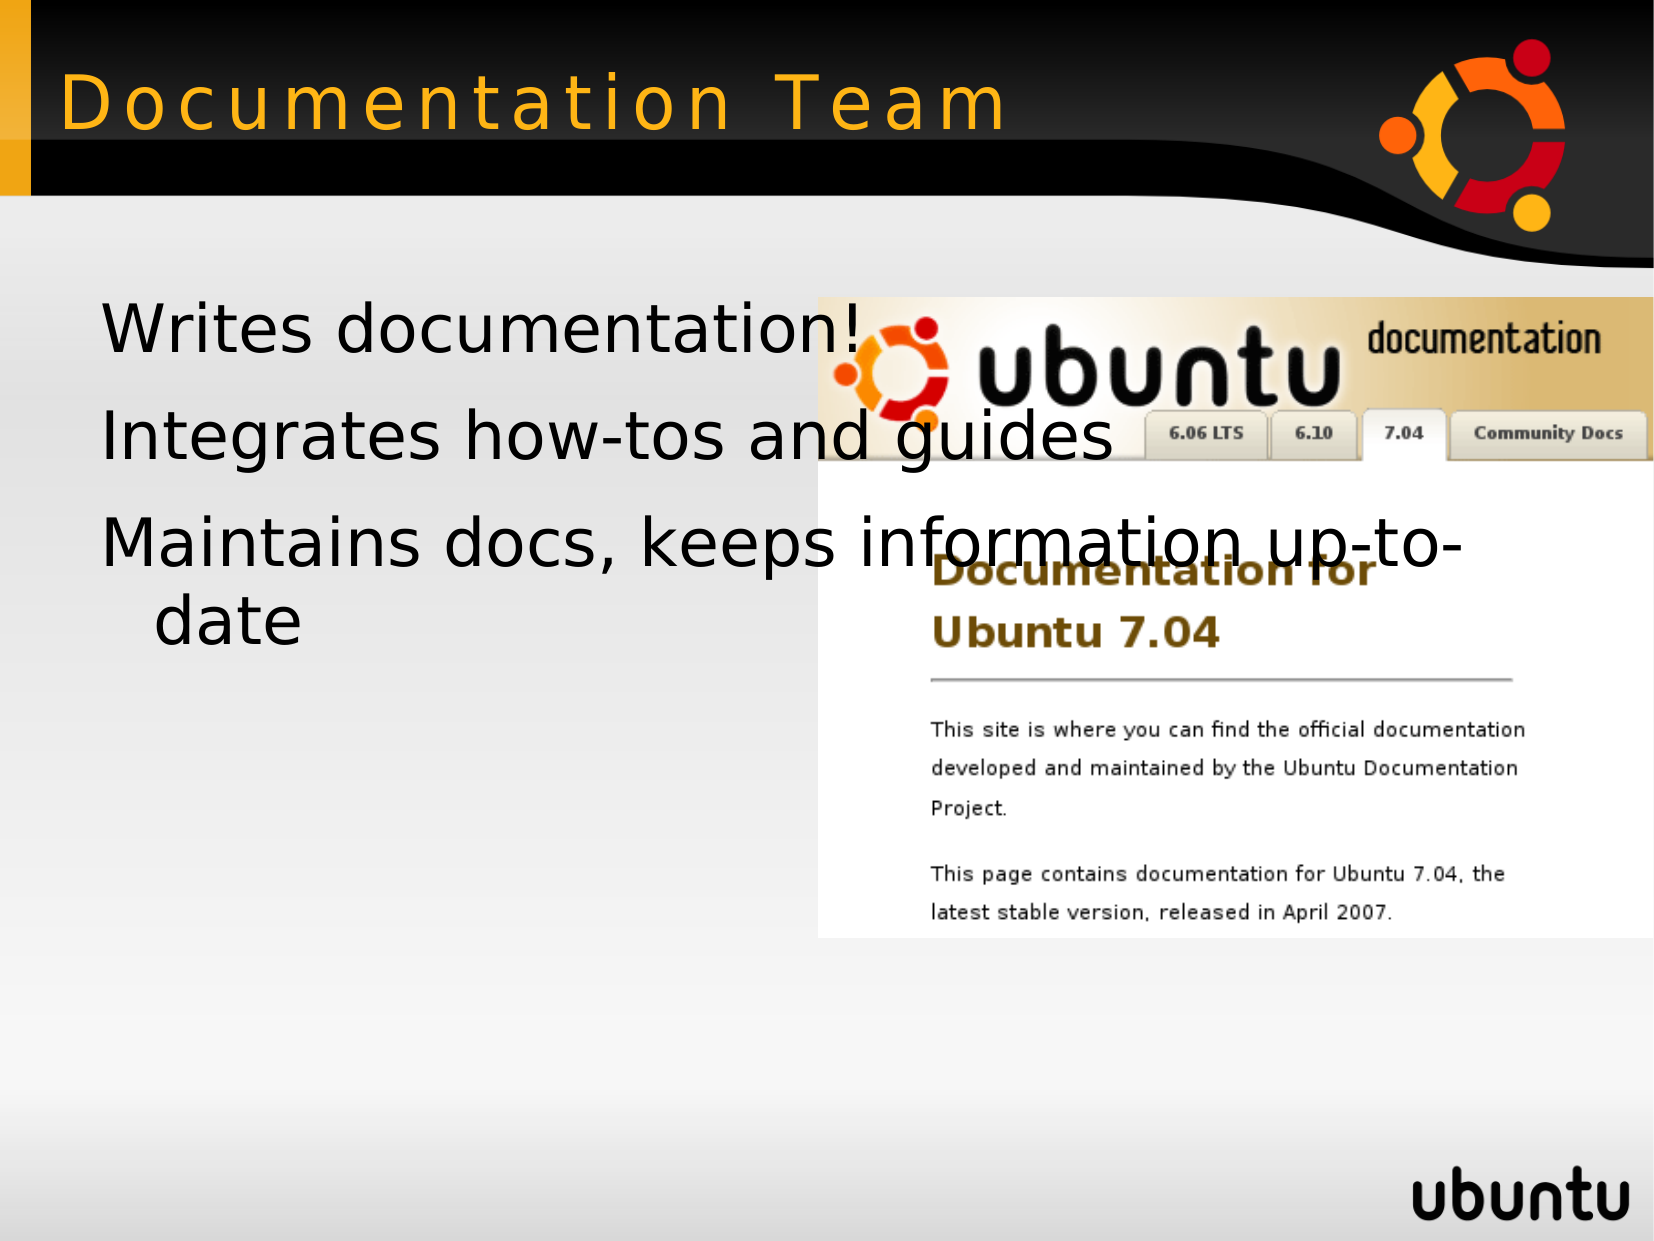

# Documentation Team
Writes documentation!
Integrates how-tos and guides
Maintains docs, keeps information up-to-date